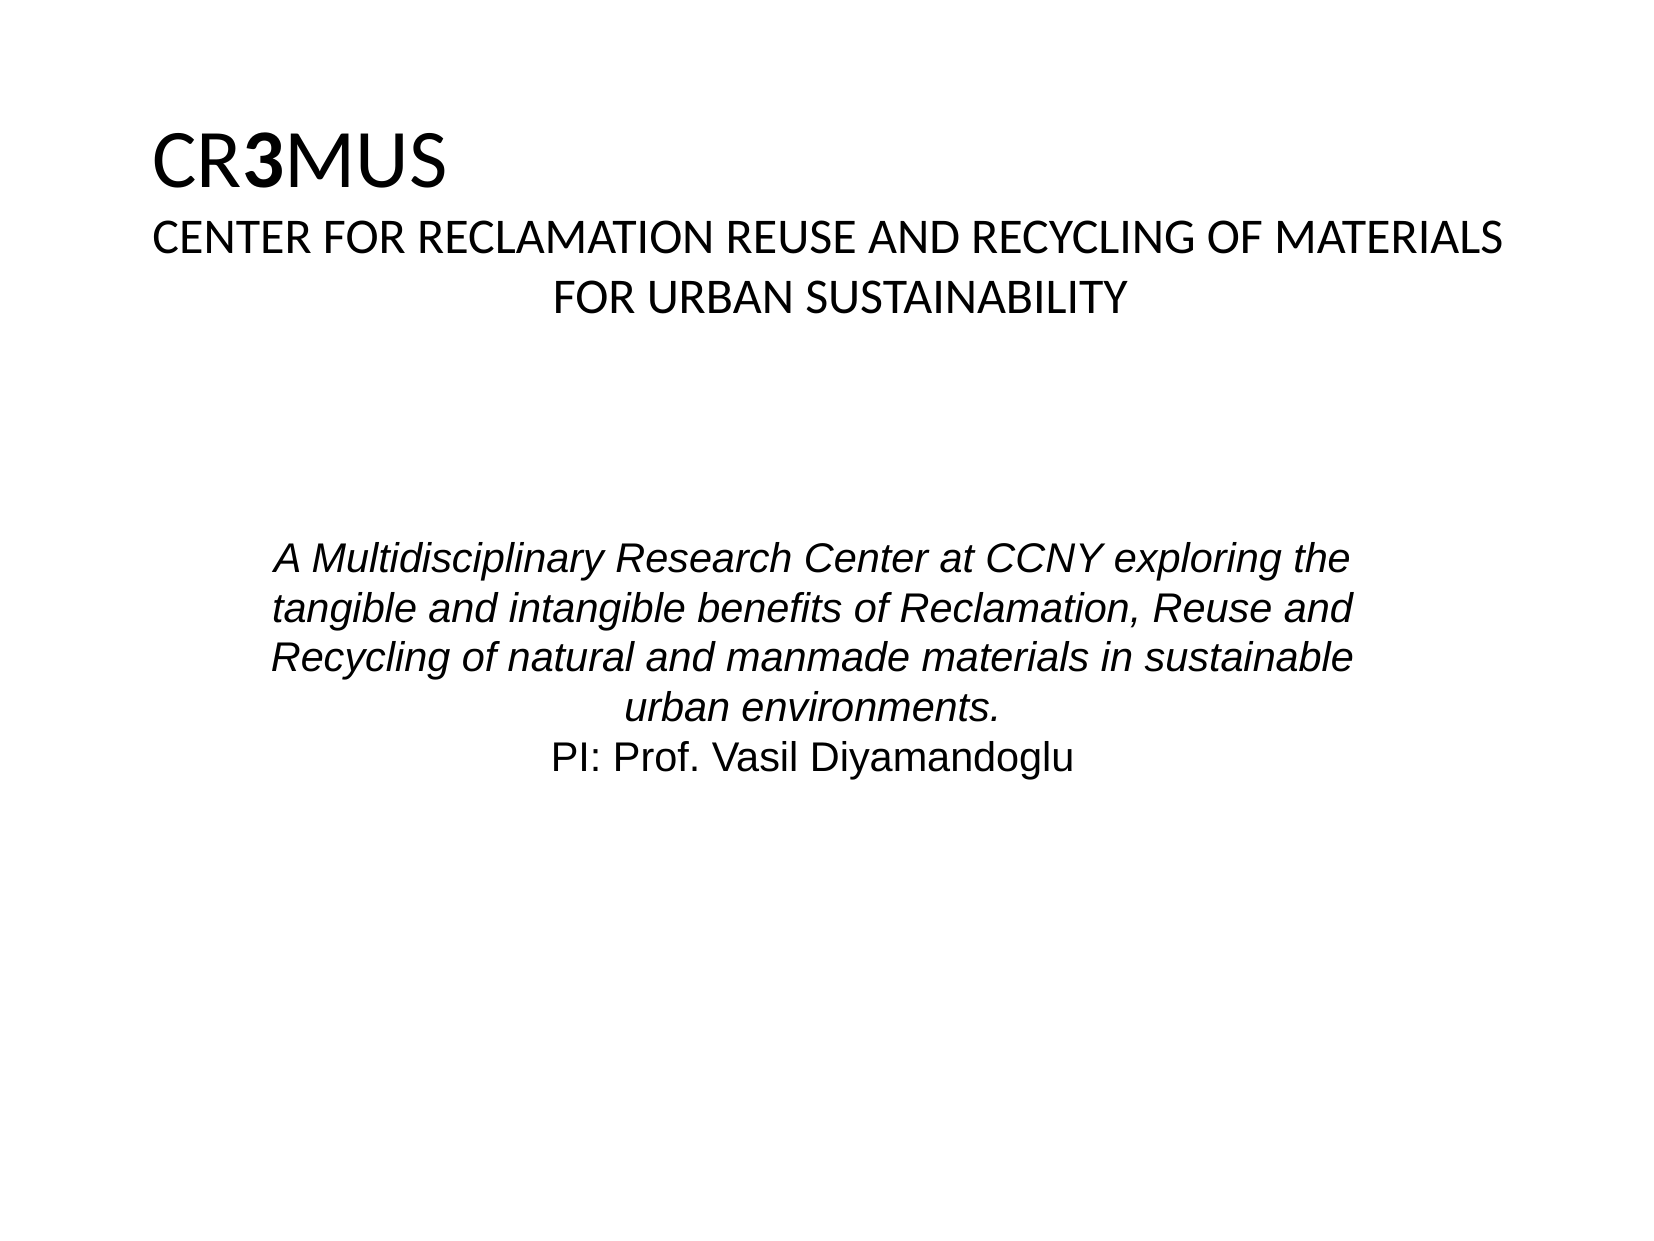

CR3MUS
CENTER FOR RECLAMATION REUSE AND RECYCLING OF MATERIALS
FOR URBAN SUSTAINABILITY
A Multidisciplinary Research Center at CCNY exploring the tangible and intangible benefits of Reclamation, Reuse and Recycling of natural and manmade materials in sustainable urban environments.
PI: Prof. Vasil Diyamandoglu